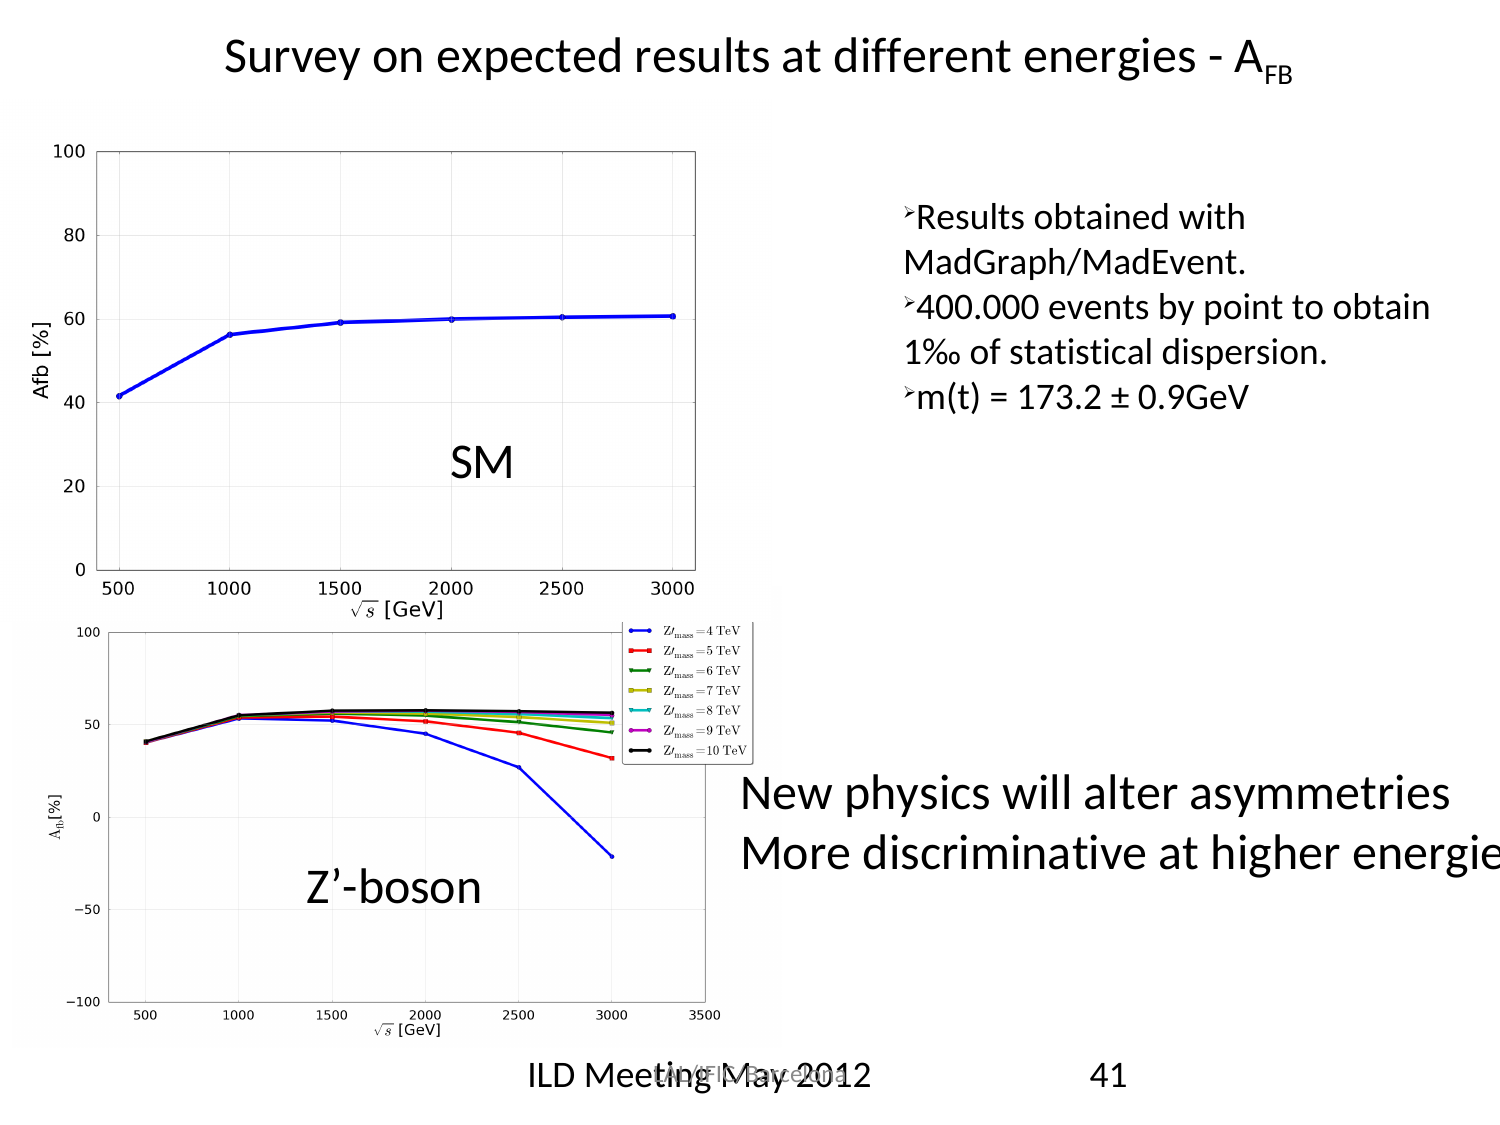

Survey on expected results at different energies - AFB
Results obtained with MadGraph/MadEvent.
400.000 events by point to obtain 1‰ of statistical dispersion.
m(t) = 173.2 ± 0.9GeV
SM
New physics will alter asymmetries
More discriminative at higher energies
Z’-boson
41
ILD Meeting May 2012
LAL/IFIC/Barcelona